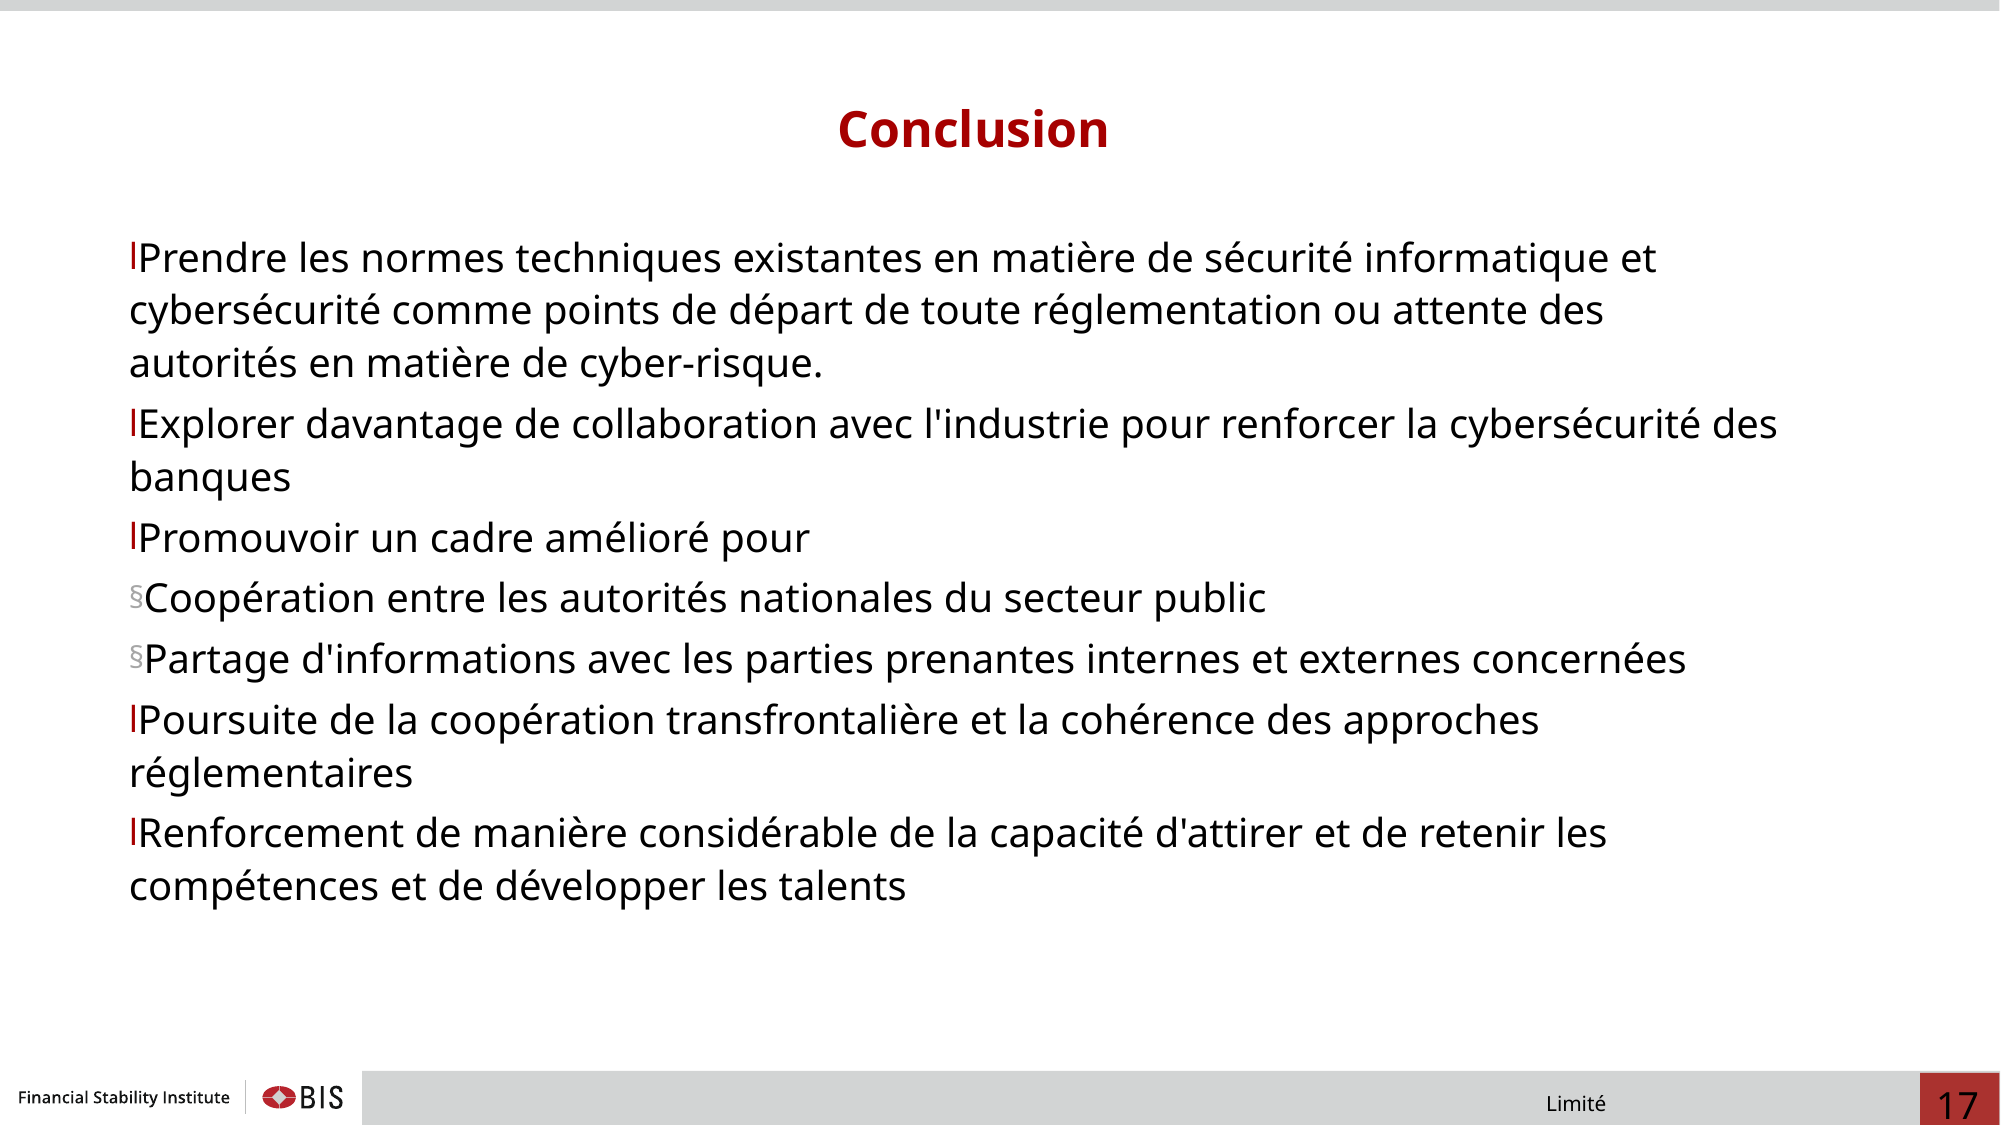

# Conclusion
Prendre les normes techniques existantes en matière de sécurité informatique et cybersécurité comme points de départ de toute réglementation ou attente des autorités en matière de cyber-risque.
Explorer davantage de collaboration avec l'industrie pour renforcer la cybersécurité des banques
Promouvoir un cadre amélioré pour
Coopération entre les autorités nationales du secteur public
Partage d'informations avec les parties prenantes internes et externes concernées
Poursuite de la coopération transfrontalière et la cohérence des approches réglementaires
Renforcement de manière considérable de la capacité d'attirer et de retenir les compétences et de développer les talents